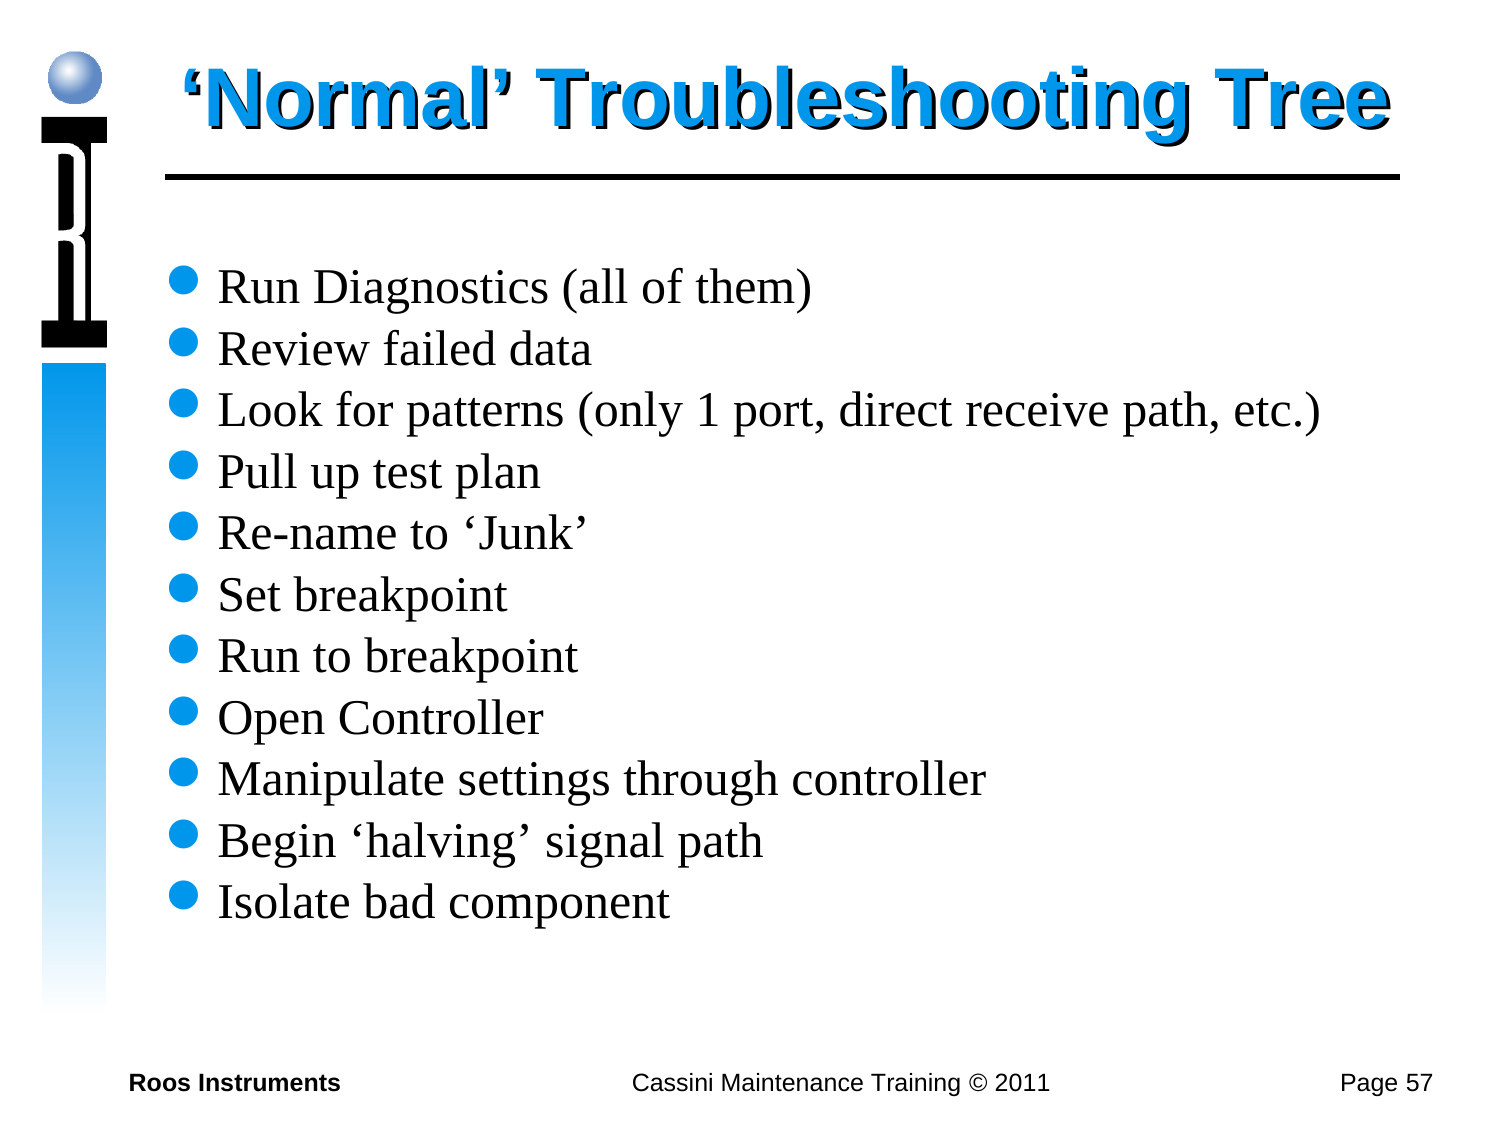

# ‘Normal’ Troubleshooting Tree
Run Diagnostics (all of them)
Review failed data
Look for patterns (only 1 port, direct receive path, etc.)
Pull up test plan
Re-name to ‘Junk’
Set breakpoint
Run to breakpoint
Open Controller
Manipulate settings through controller
Begin ‘halving’ signal path
Isolate bad component